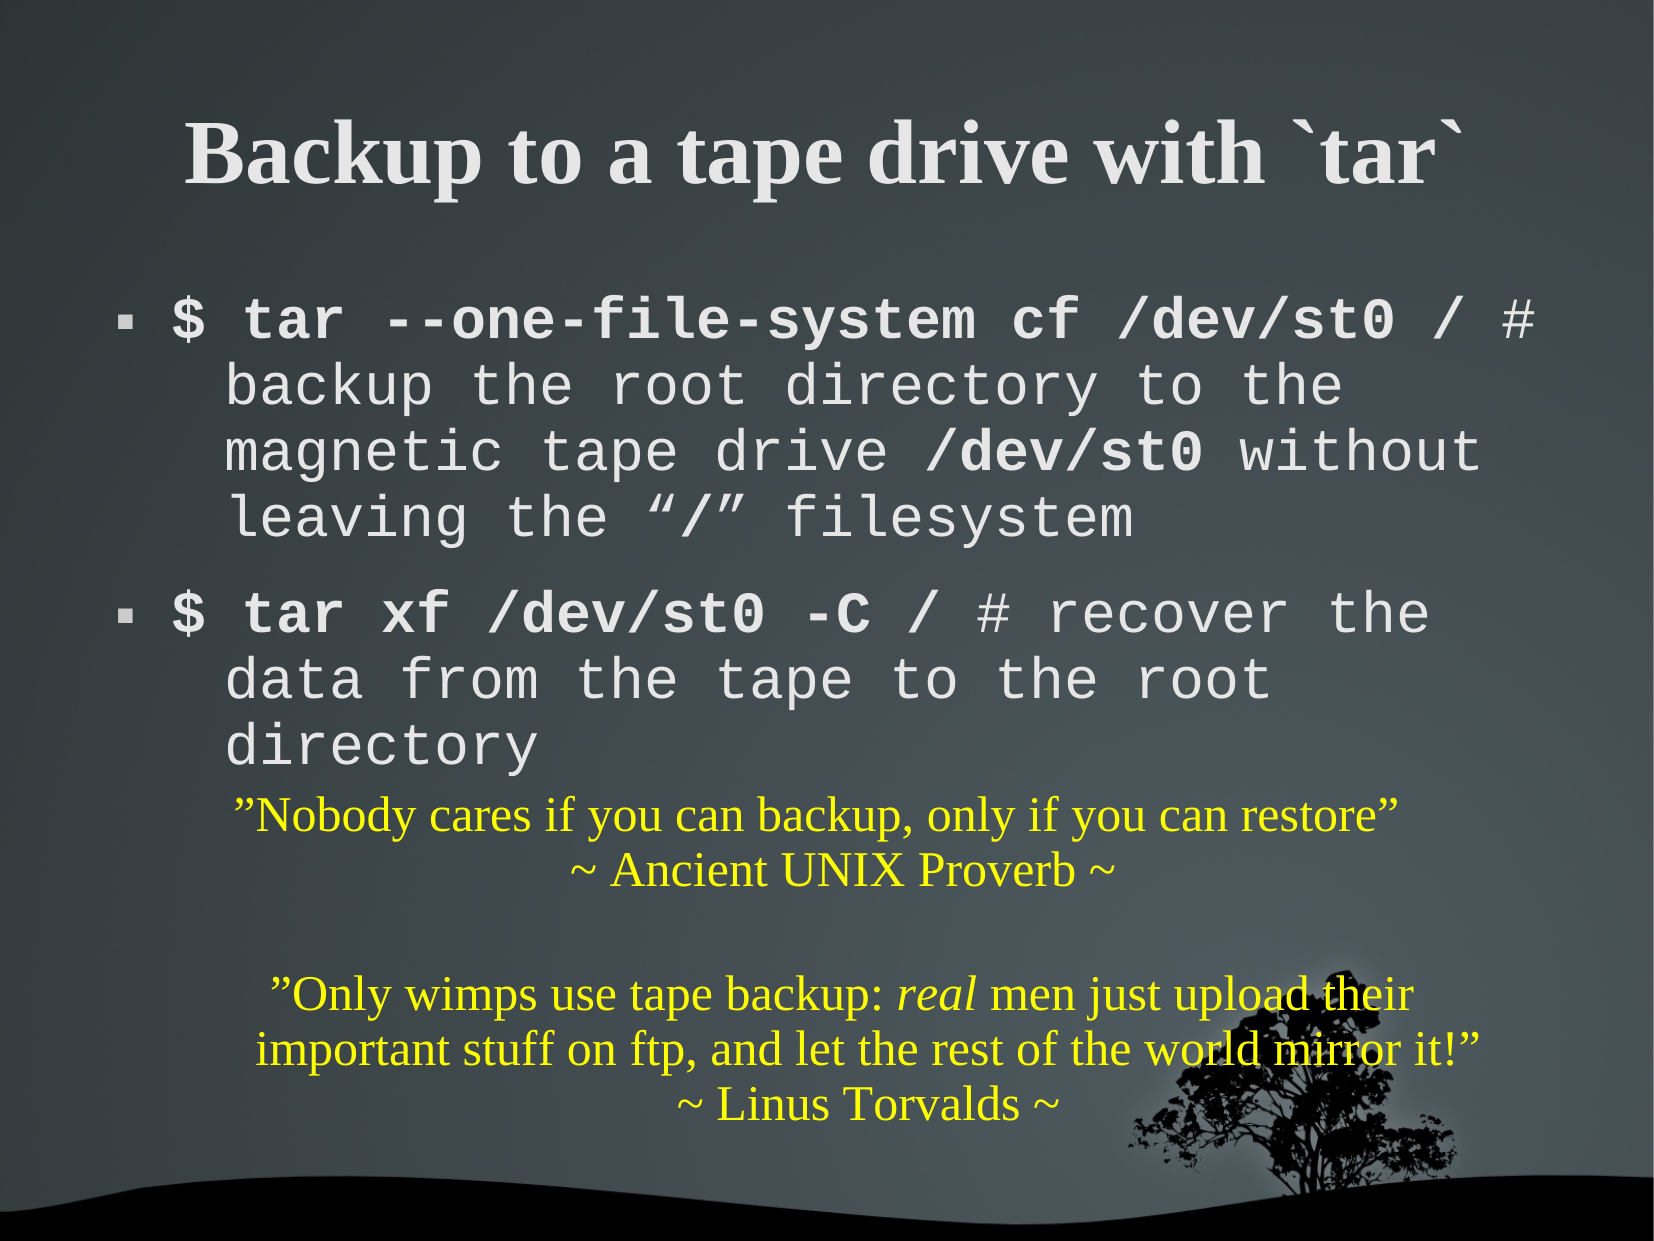

Backup to a tape drive with `tar`
# $ tar --one-file-system cf /dev/st0 / # backup the root directory to the magnetic tape drive /dev/st0 without leaving the “/” filesystem
$ tar xf /dev/st0 -C / # recover the data from the tape to the root directory
”Nobody cares if you can backup, only if you can restore”
~ Ancient UNIX Proverb ~
”Only wimps use tape backup: real men just upload their important stuff on ftp, and let the rest of the world mirror it!”
~ Linus Torvalds ~